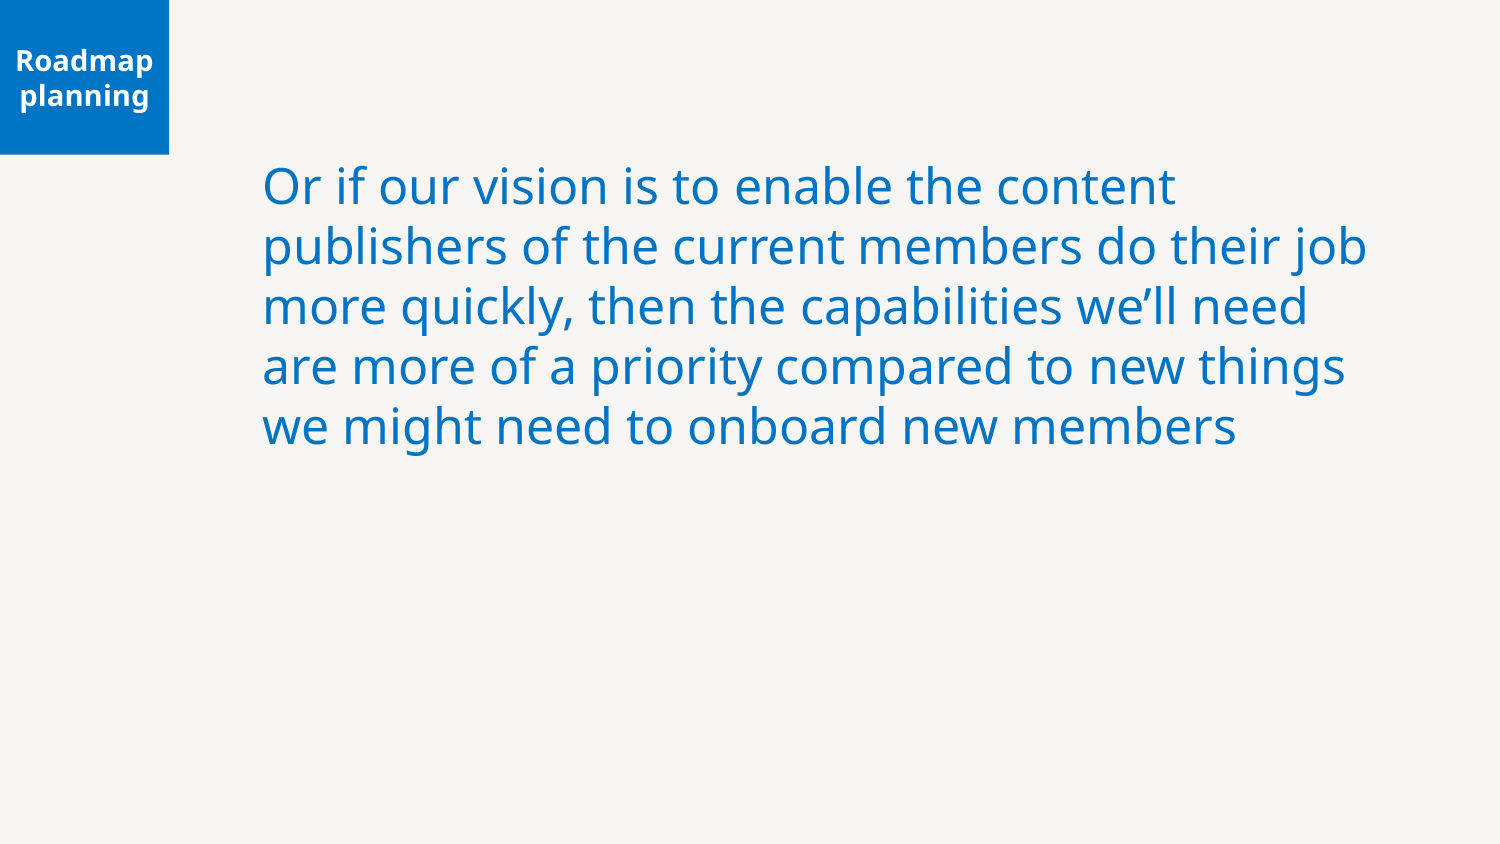

Roadmap planning
# Or if our vision is to enable the content publishers of the current members do their job more quickly, then the capabilities we’ll need are more of a priority compared to new things we might need to onboard new members